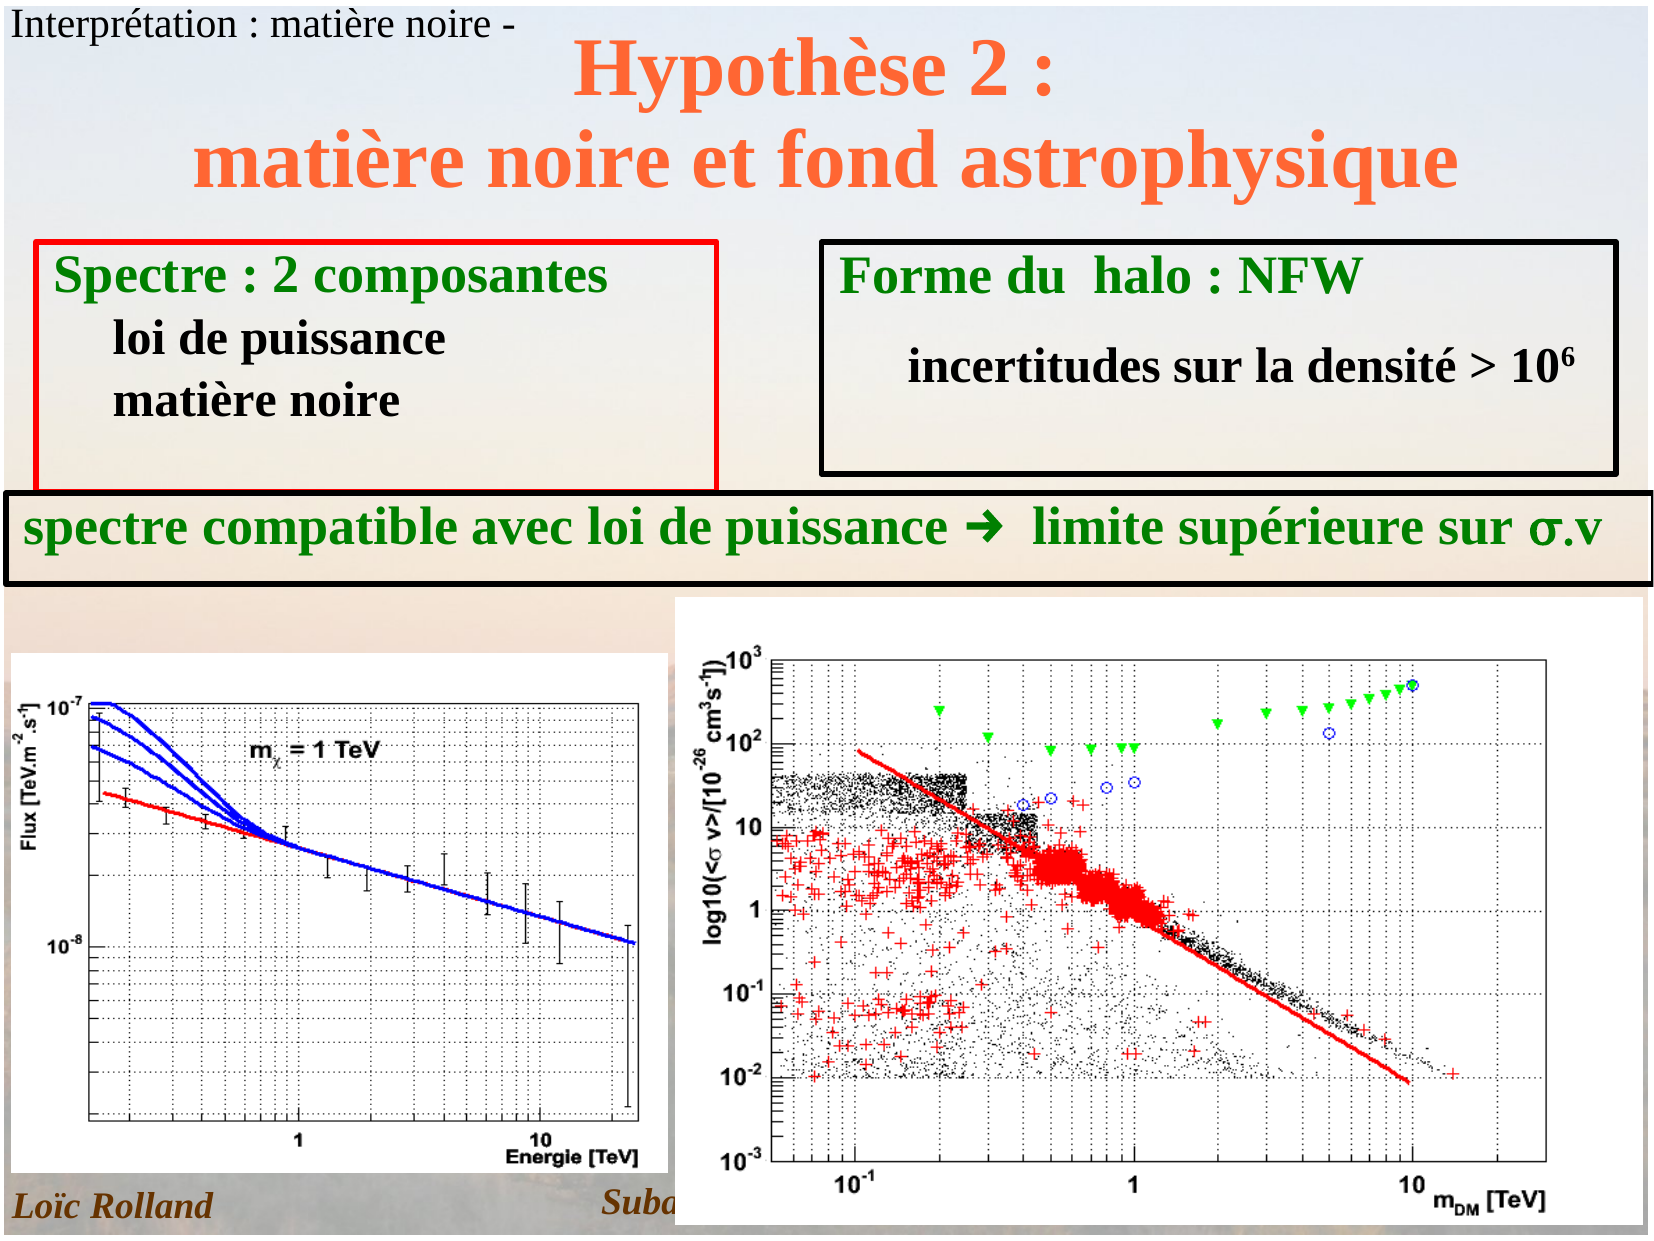

# Hypothèse 2 : matière noire et fond astrophysique
 Interprétation : matière noire -
Spectre : 2 composantes
loi de puissance
matière noire
Forme du halo : NFW
incertitudes sur la densité > 106
spectre compatible avec loi de puissance → limite supérieure sur .v